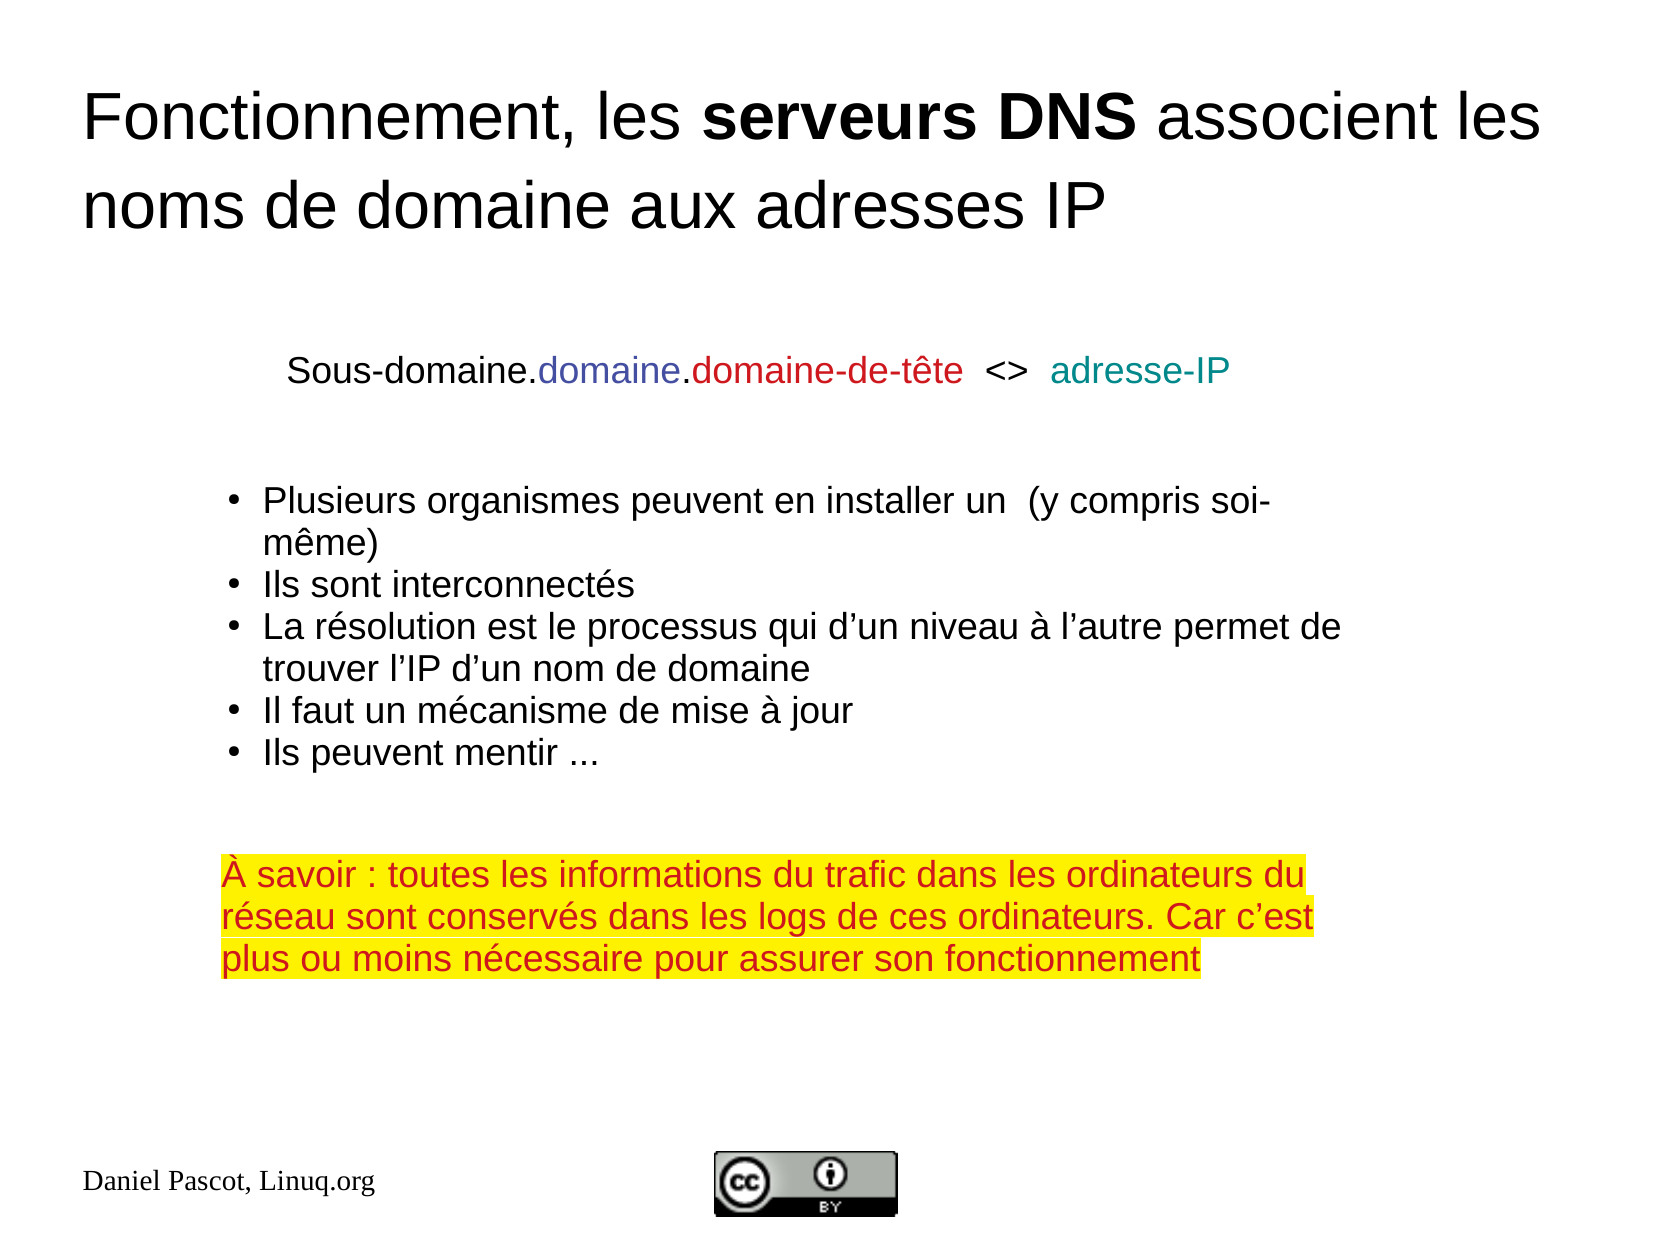

# Fonctionnement, les serveurs DNS associent les noms de domaine aux adresses IP
Sous-domaine.domaine.domaine-de-tête <> adresse-IP
Plusieurs organismes peuvent en installer un (y compris soi-même)
Ils sont interconnectés
La résolution est le processus qui d’un niveau à l’autre permet de trouver l’IP d’un nom de domaine
Il faut un mécanisme de mise à jour
Ils peuvent mentir ...
À savoir : toutes les informations du trafic dans les ordinateurs du réseau sont conservés dans les logs de ces ordinateurs. Car c’est plus ou moins nécessaire pour assurer son fonctionnement